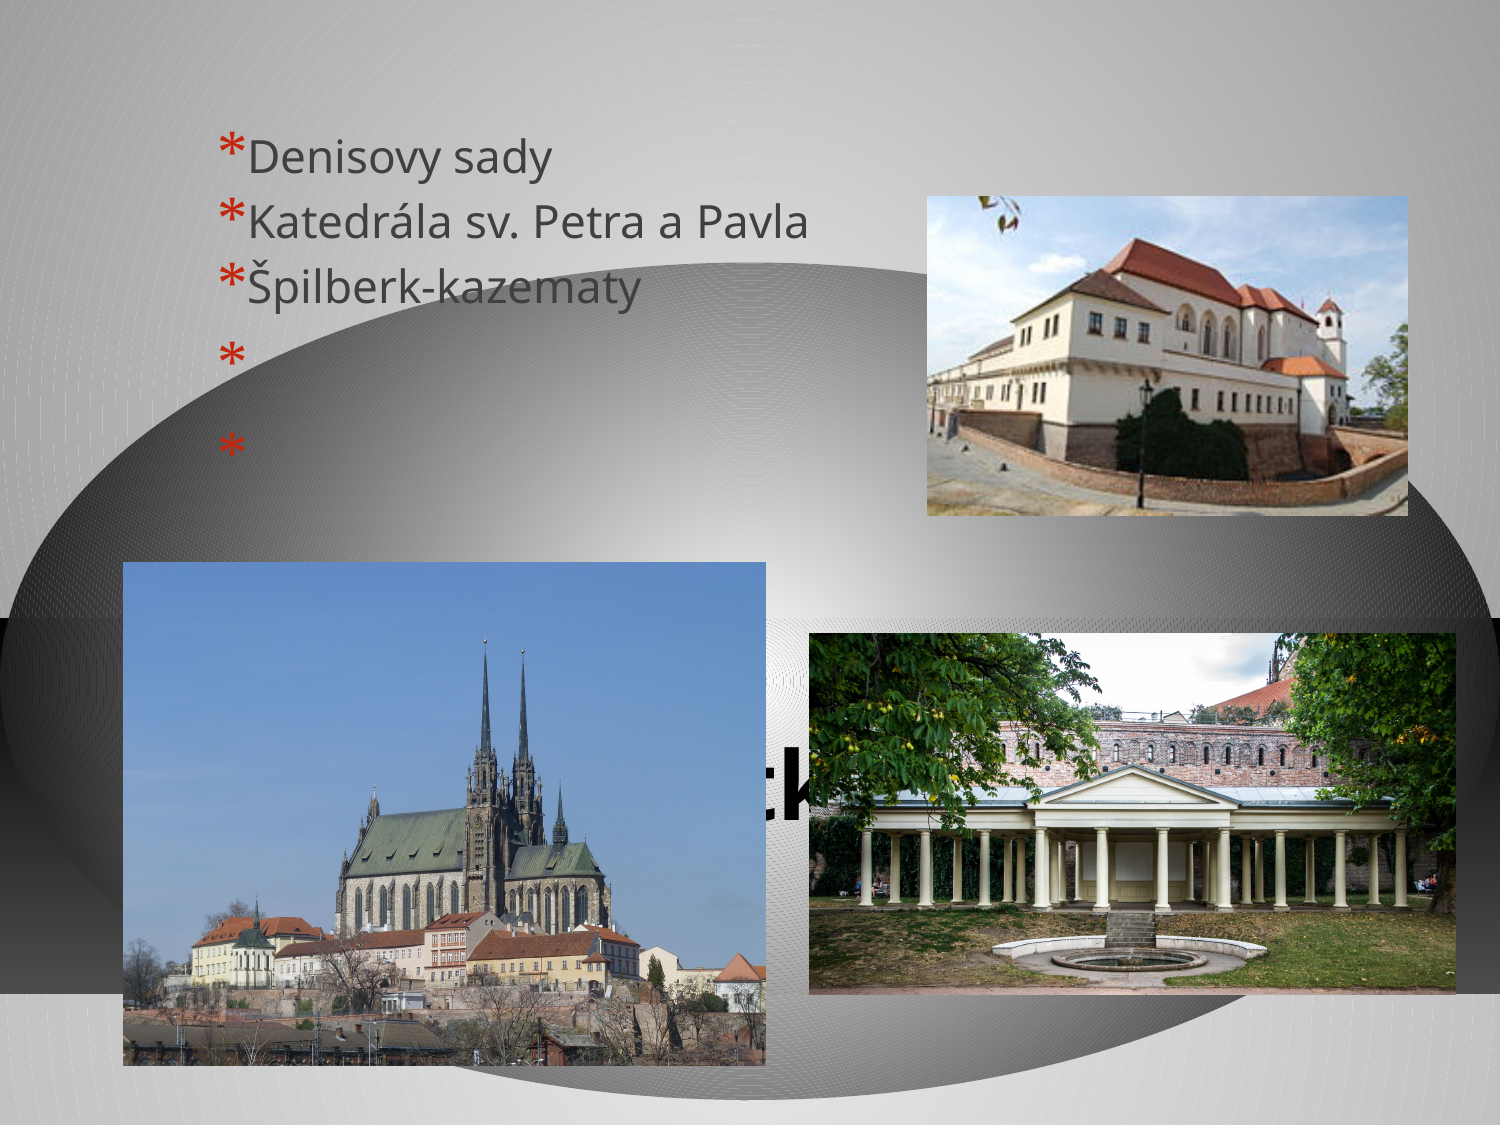

Denisovy sady
Katedrála sv. Petra a Pavla
Špilberk-kazematy
# Památky